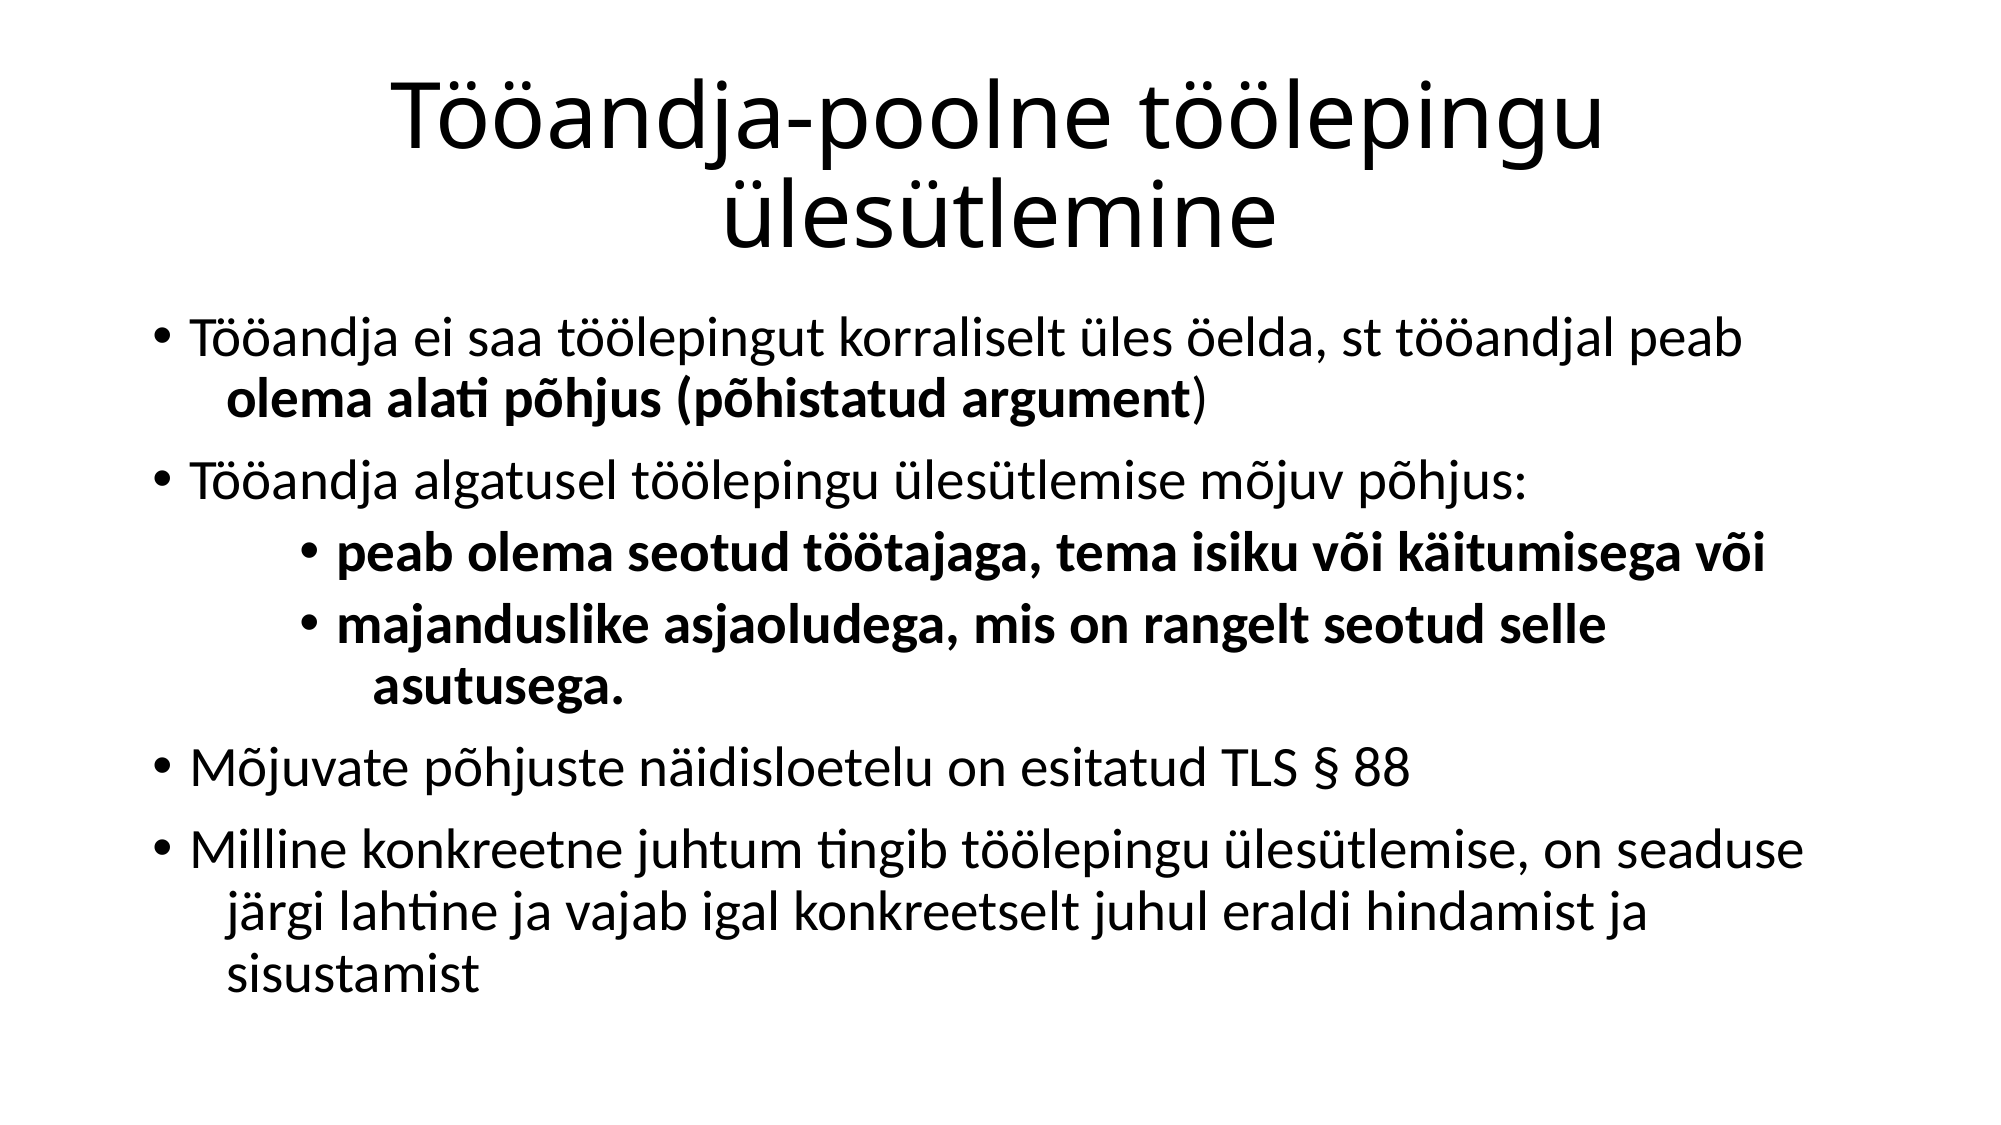

# Tööandja-poolne töölepingu ülesütlemine
Tööandja ei saa töölepingut korraliselt üles öelda, st tööandjal peab olema alati põhjus (põhistatud argument)
Tööandja algatusel töölepingu ülesütlemise mõjuv põhjus:
peab olema seotud töötajaga, tema isiku või käitumisega või
majanduslike asjaoludega, mis on rangelt seotud selle asutusega.
Mõjuvate põhjuste näidisloetelu on esitatud TLS § 88
Milline konkreetne juhtum tingib töölepingu ülesütlemise, on seaduse järgi lahtine ja vajab igal konkreetselt juhul eraldi hindamist ja sisustamist